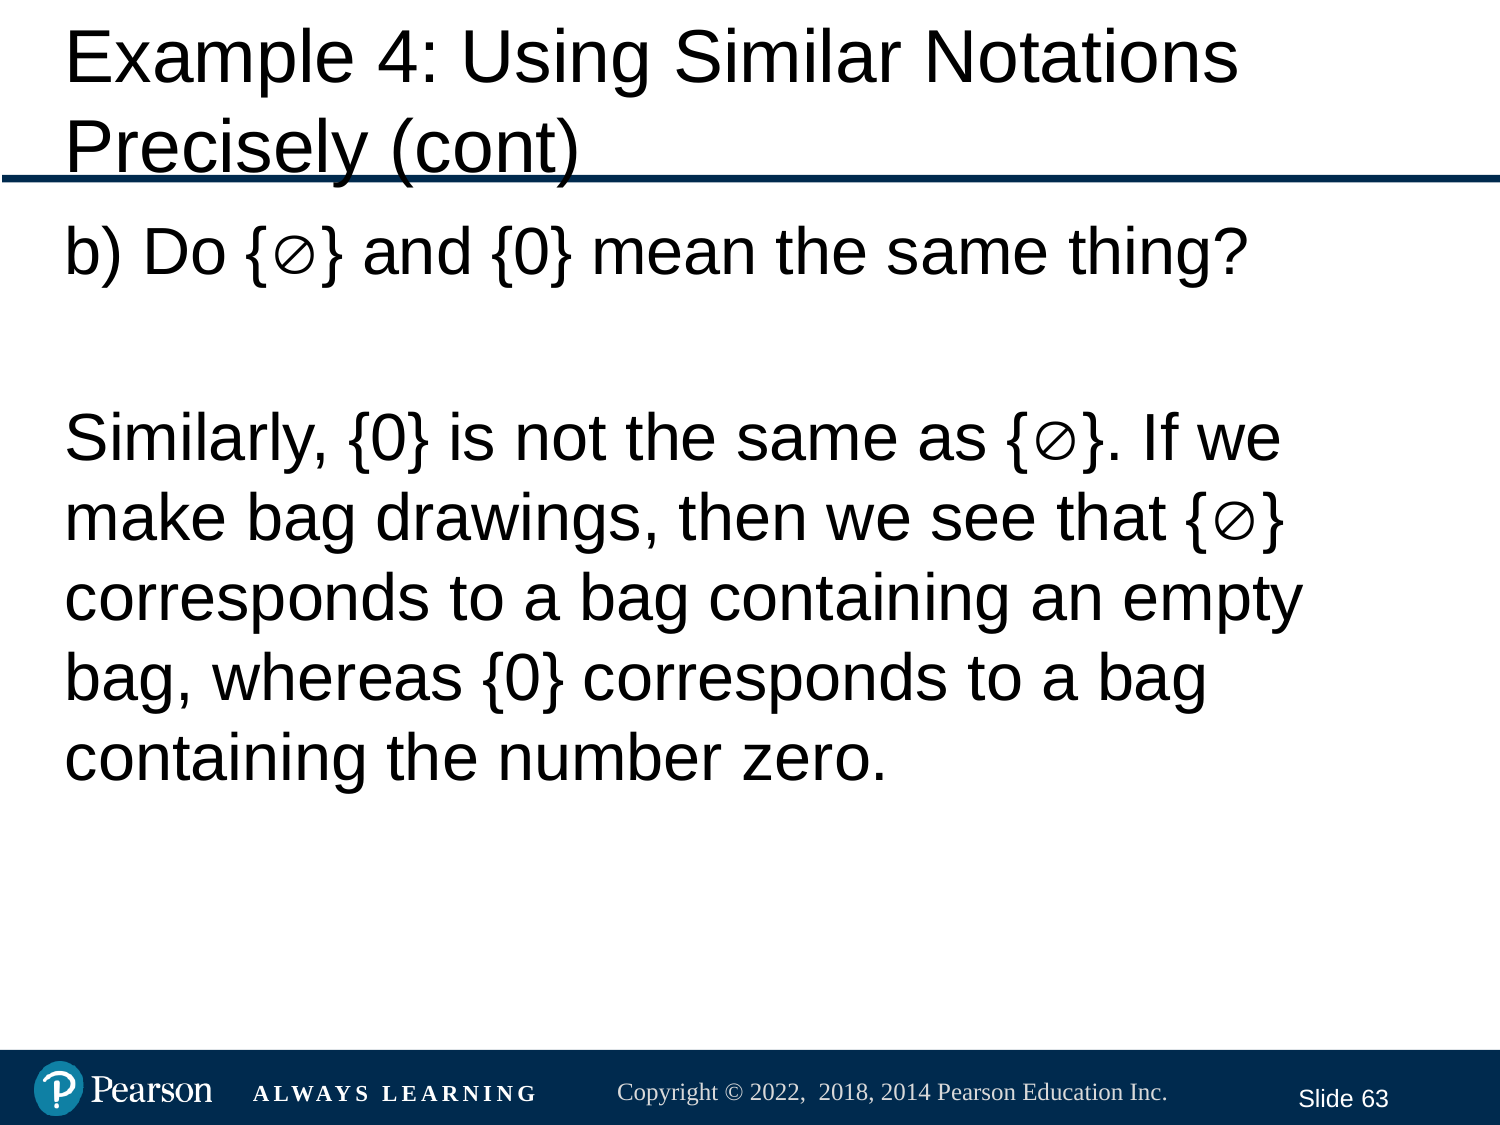

# Example 4: Using Similar Notations Precisely (cont)
b) Do {} and {0} mean the same thing?
Similarly, {0} is not the same as {}. If we make bag drawings, then we see that {} corresponds to a bag containing an empty bag, whereas {0} corresponds to a bag containing the number zero.